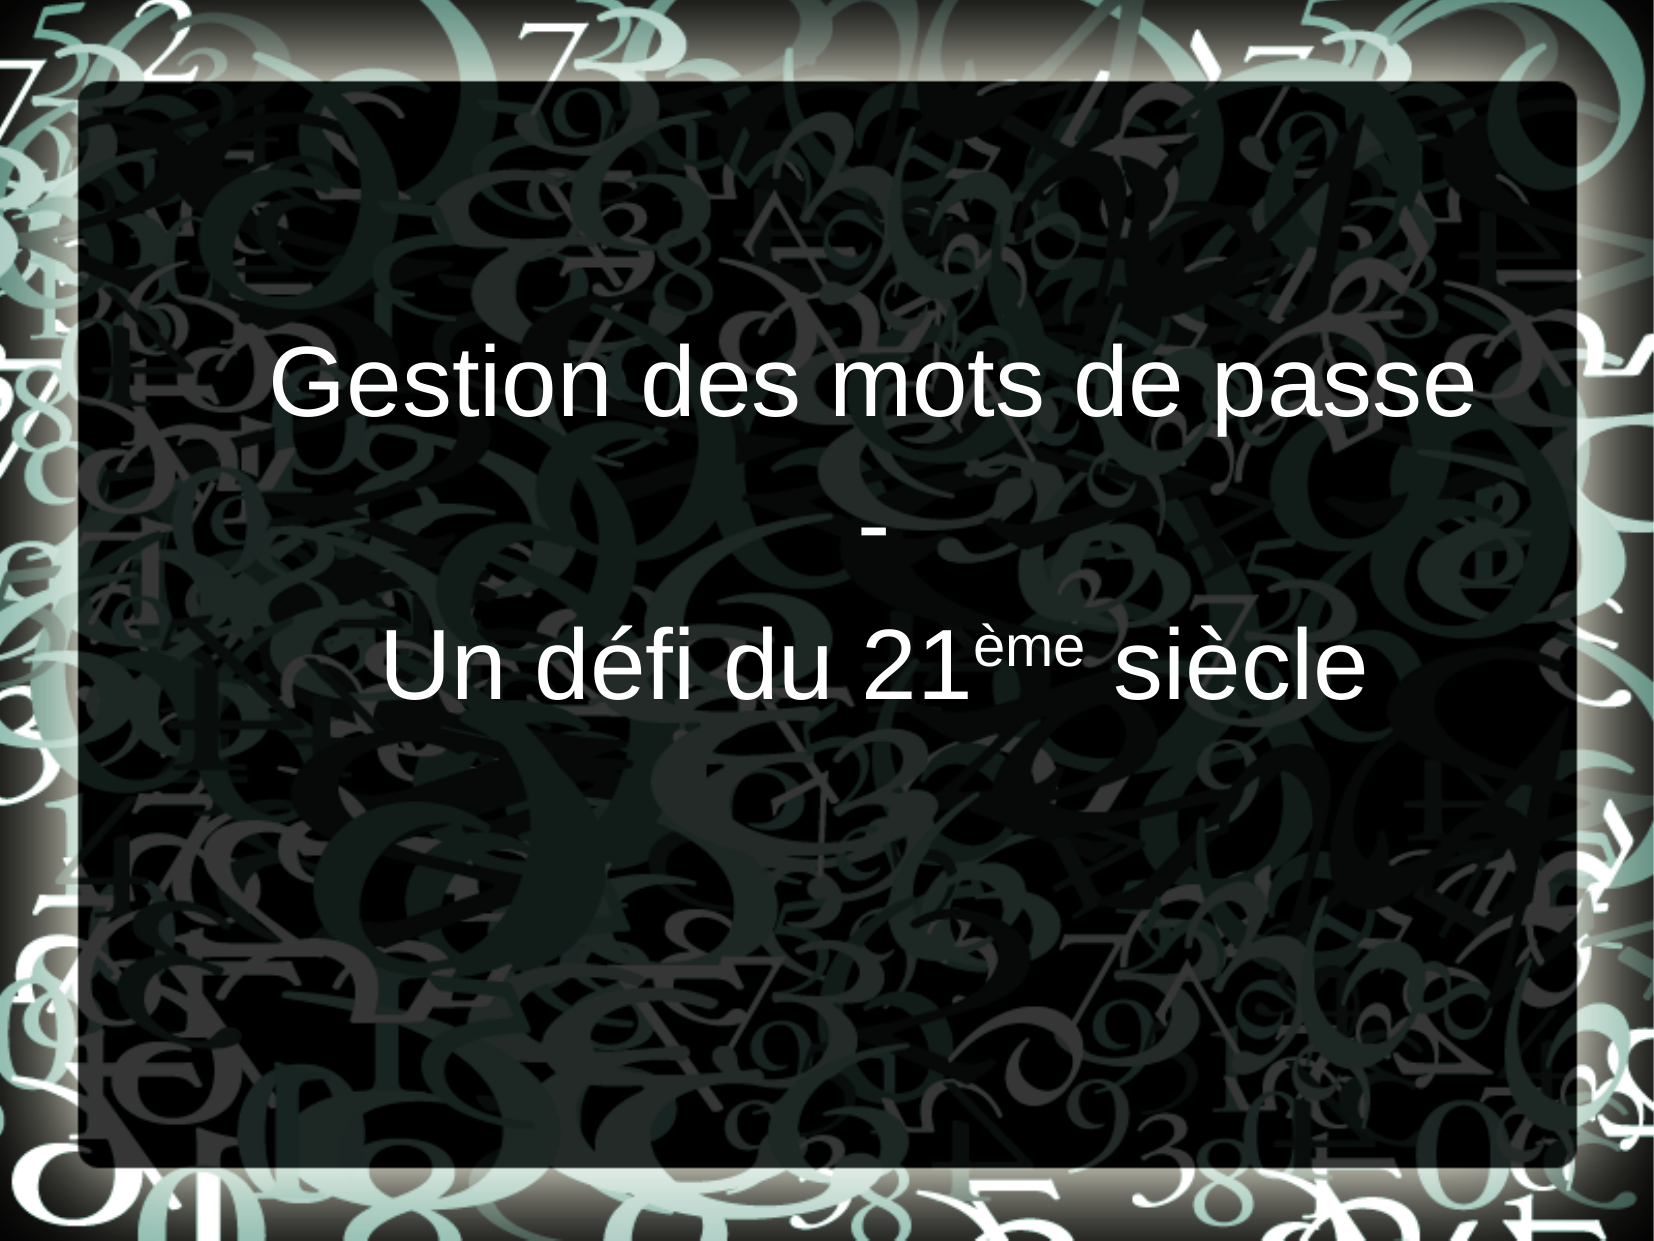

# Gestion des mots de passe
-
Un défi du 21ème siècle